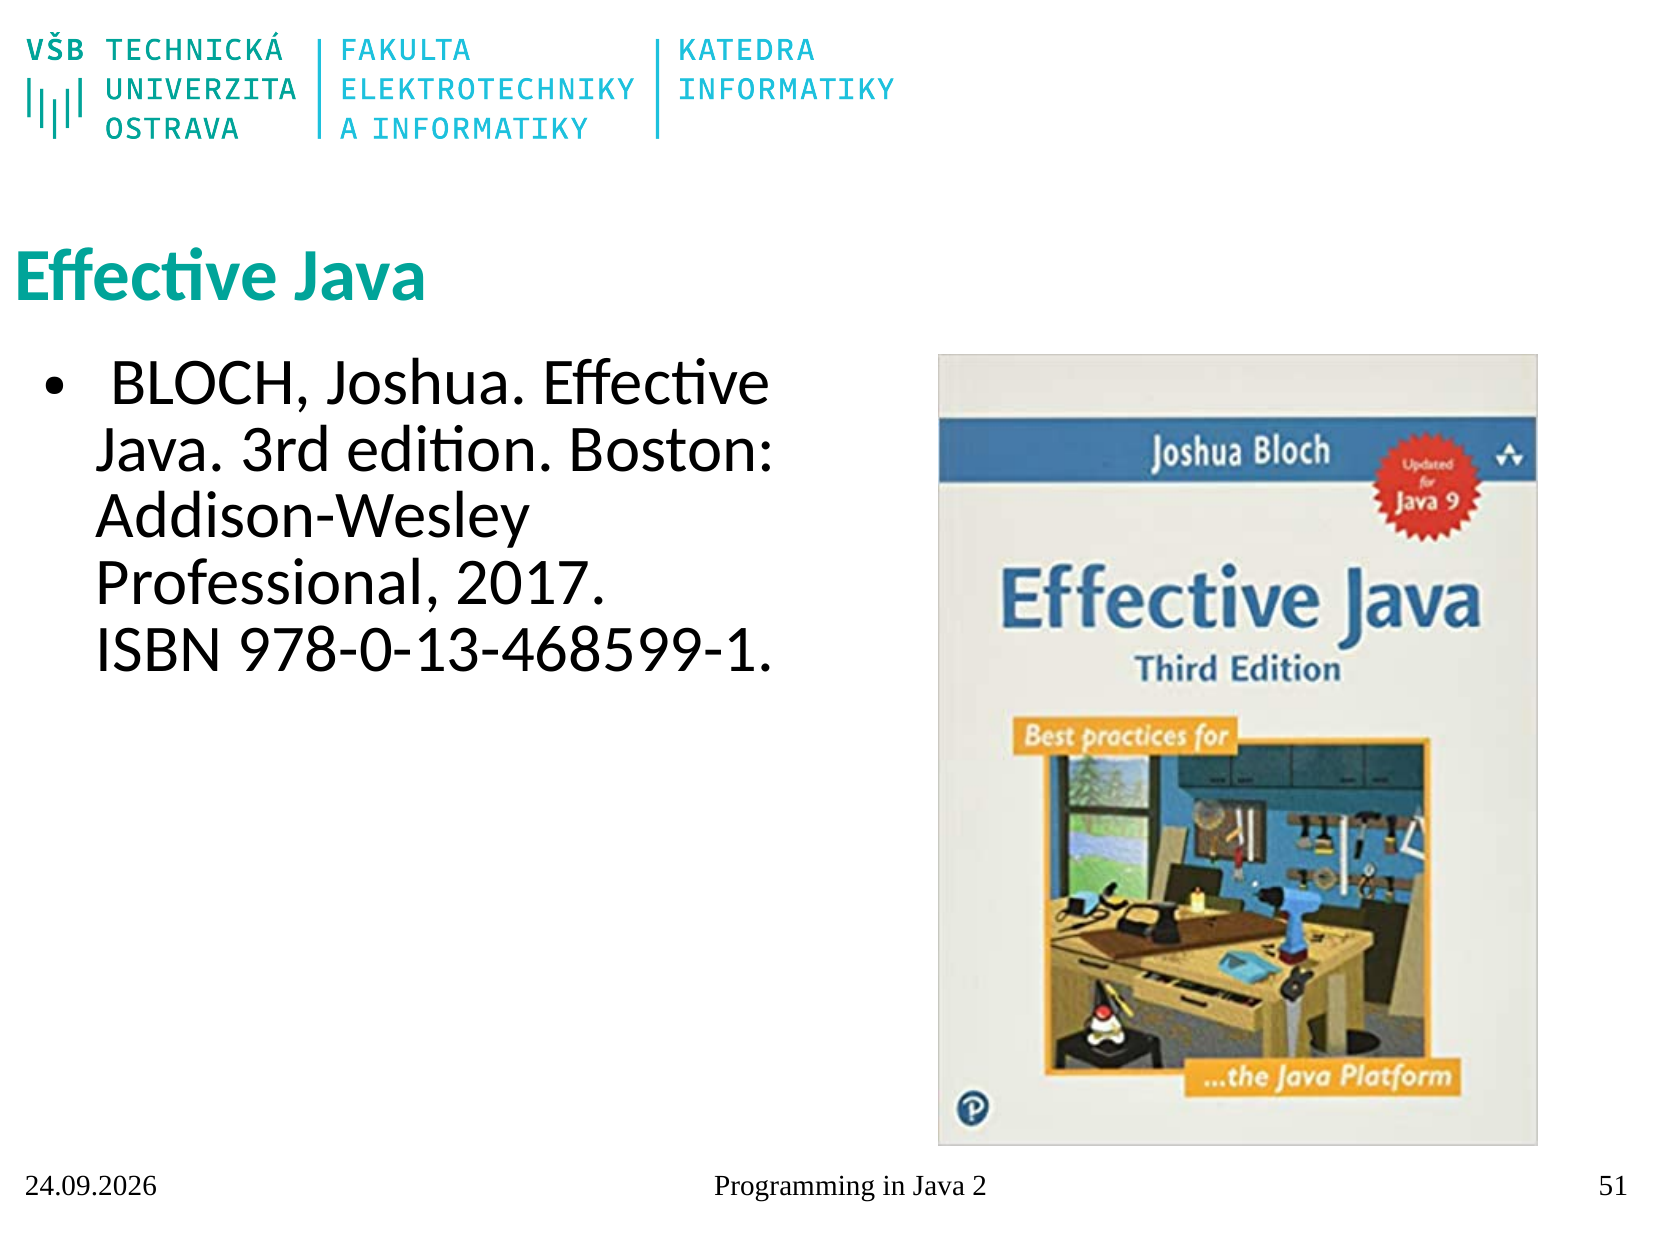

# Effective Java
 BLOCH, Joshua. Effective Java. 3rd edition. Boston: Addison-Wesley Professional, 2017. ISBN 978-0-13-468599-1.
Programming in Java 2
51